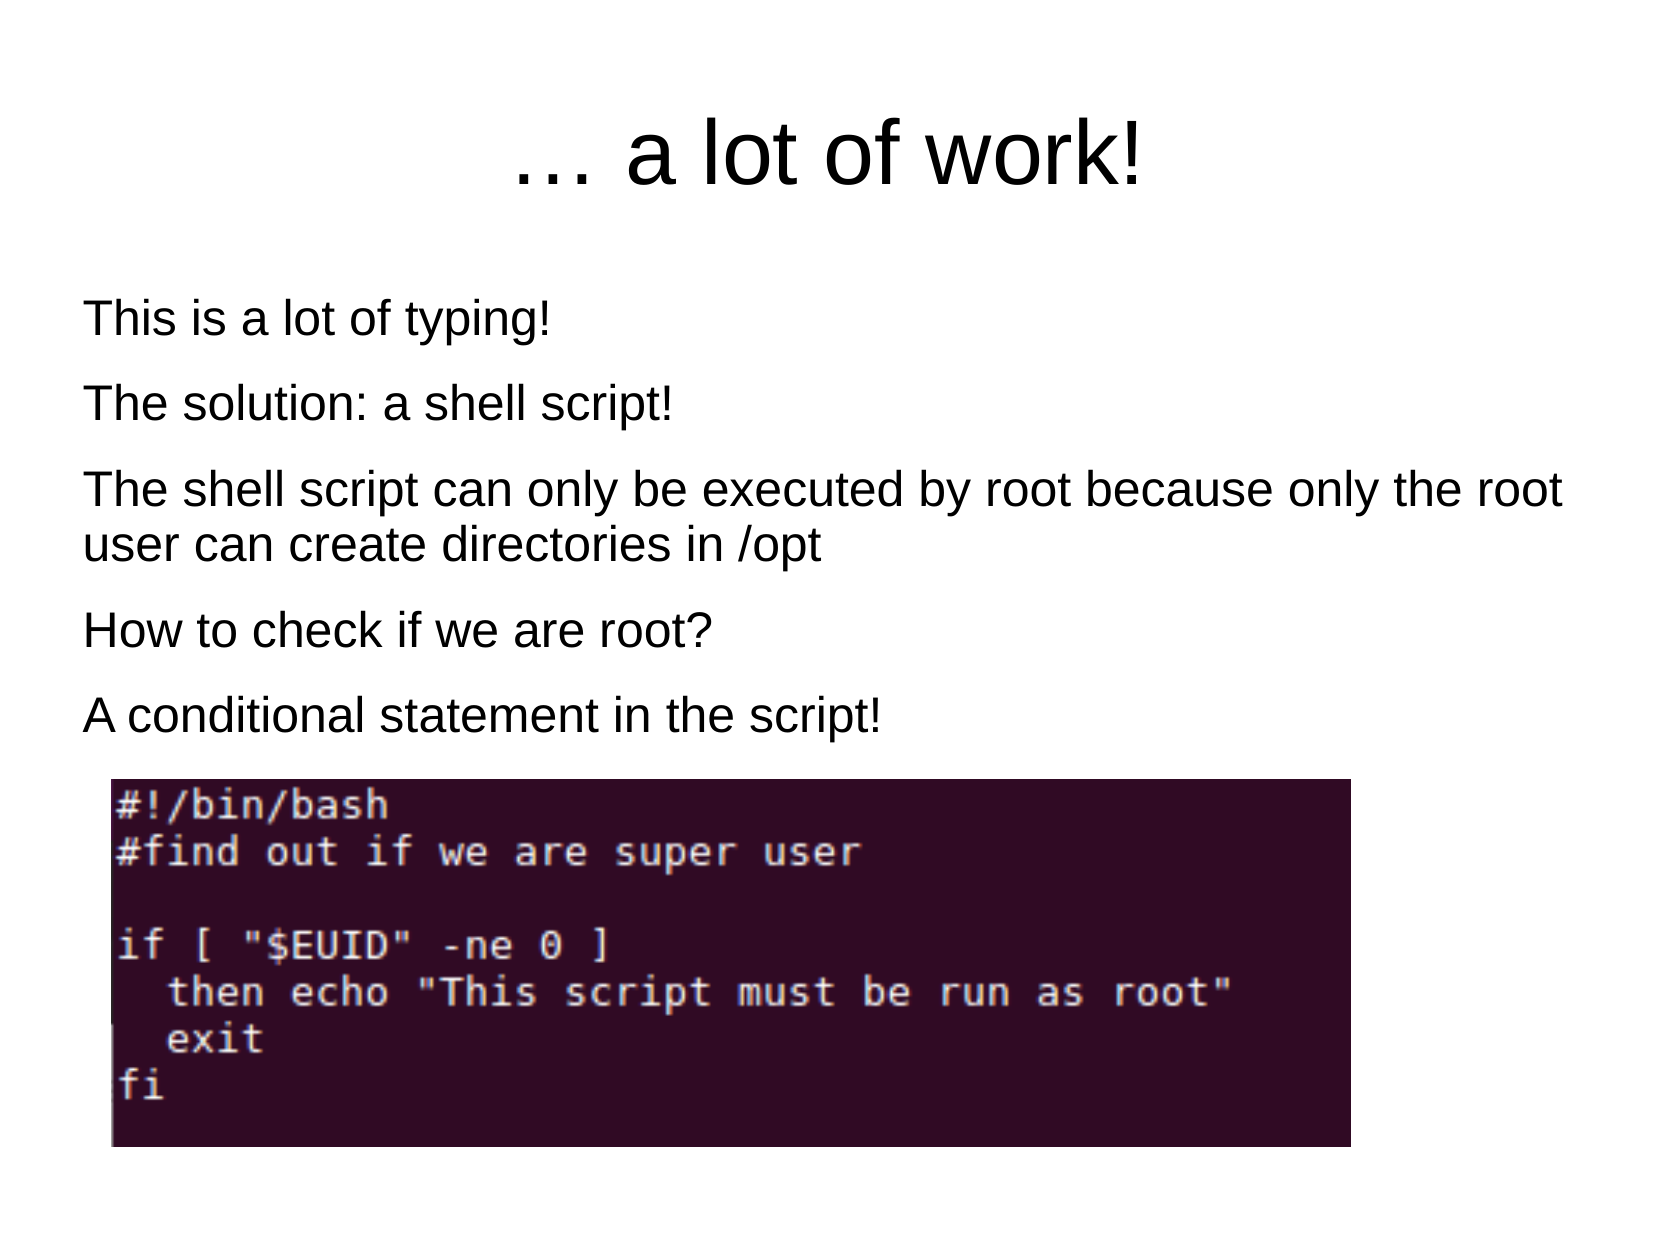

# … a lot of work!
This is a lot of typing!
The solution: a shell script!
The shell script can only be executed by root because only the root user can create directories in /opt
How to check if we are root?
A conditional statement in the script!